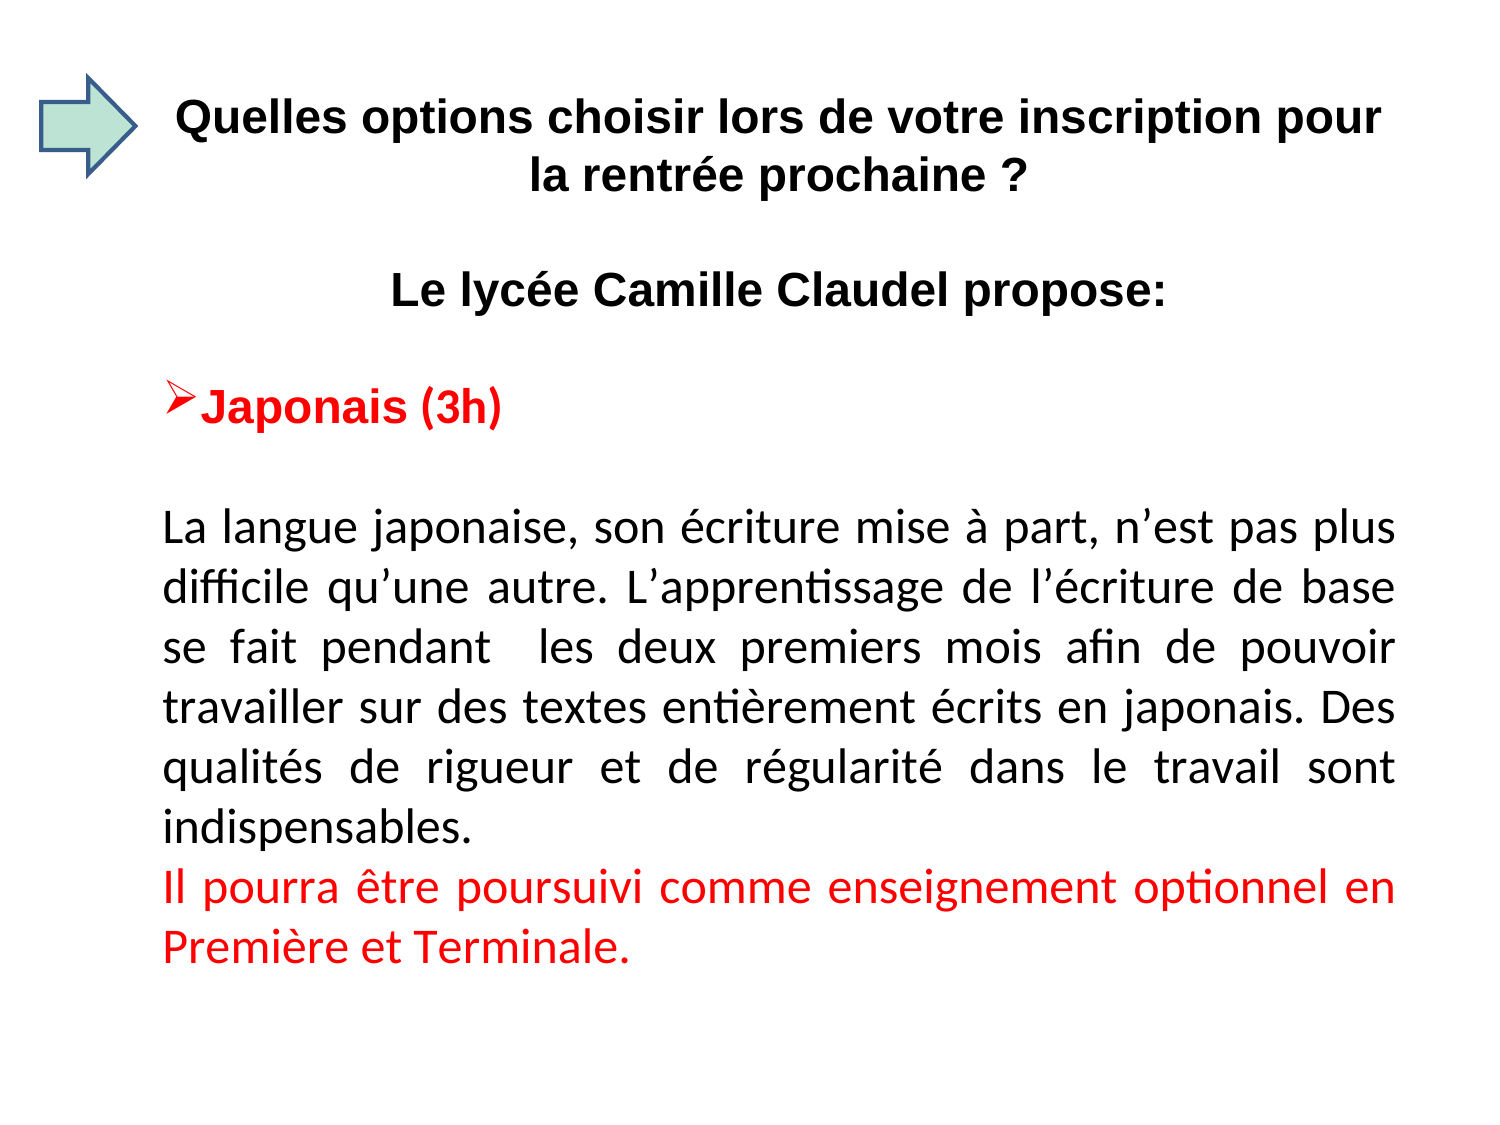

Quelles options choisir lors de votre inscription pour la rentrée prochaine ?
Le lycée Camille Claudel propose:
Japonais (3h)
La langue japonaise, son écriture mise à part, n’est pas plus difficile qu’une autre. L’apprentissage de l’écriture de base se fait pendant les deux premiers mois afin de pouvoir travailler sur des textes entièrement écrits en japonais. Des qualités de rigueur et de régularité dans le travail sont indispensables.
Il pourra être poursuivi comme enseignement optionnel en Première et Terminale.